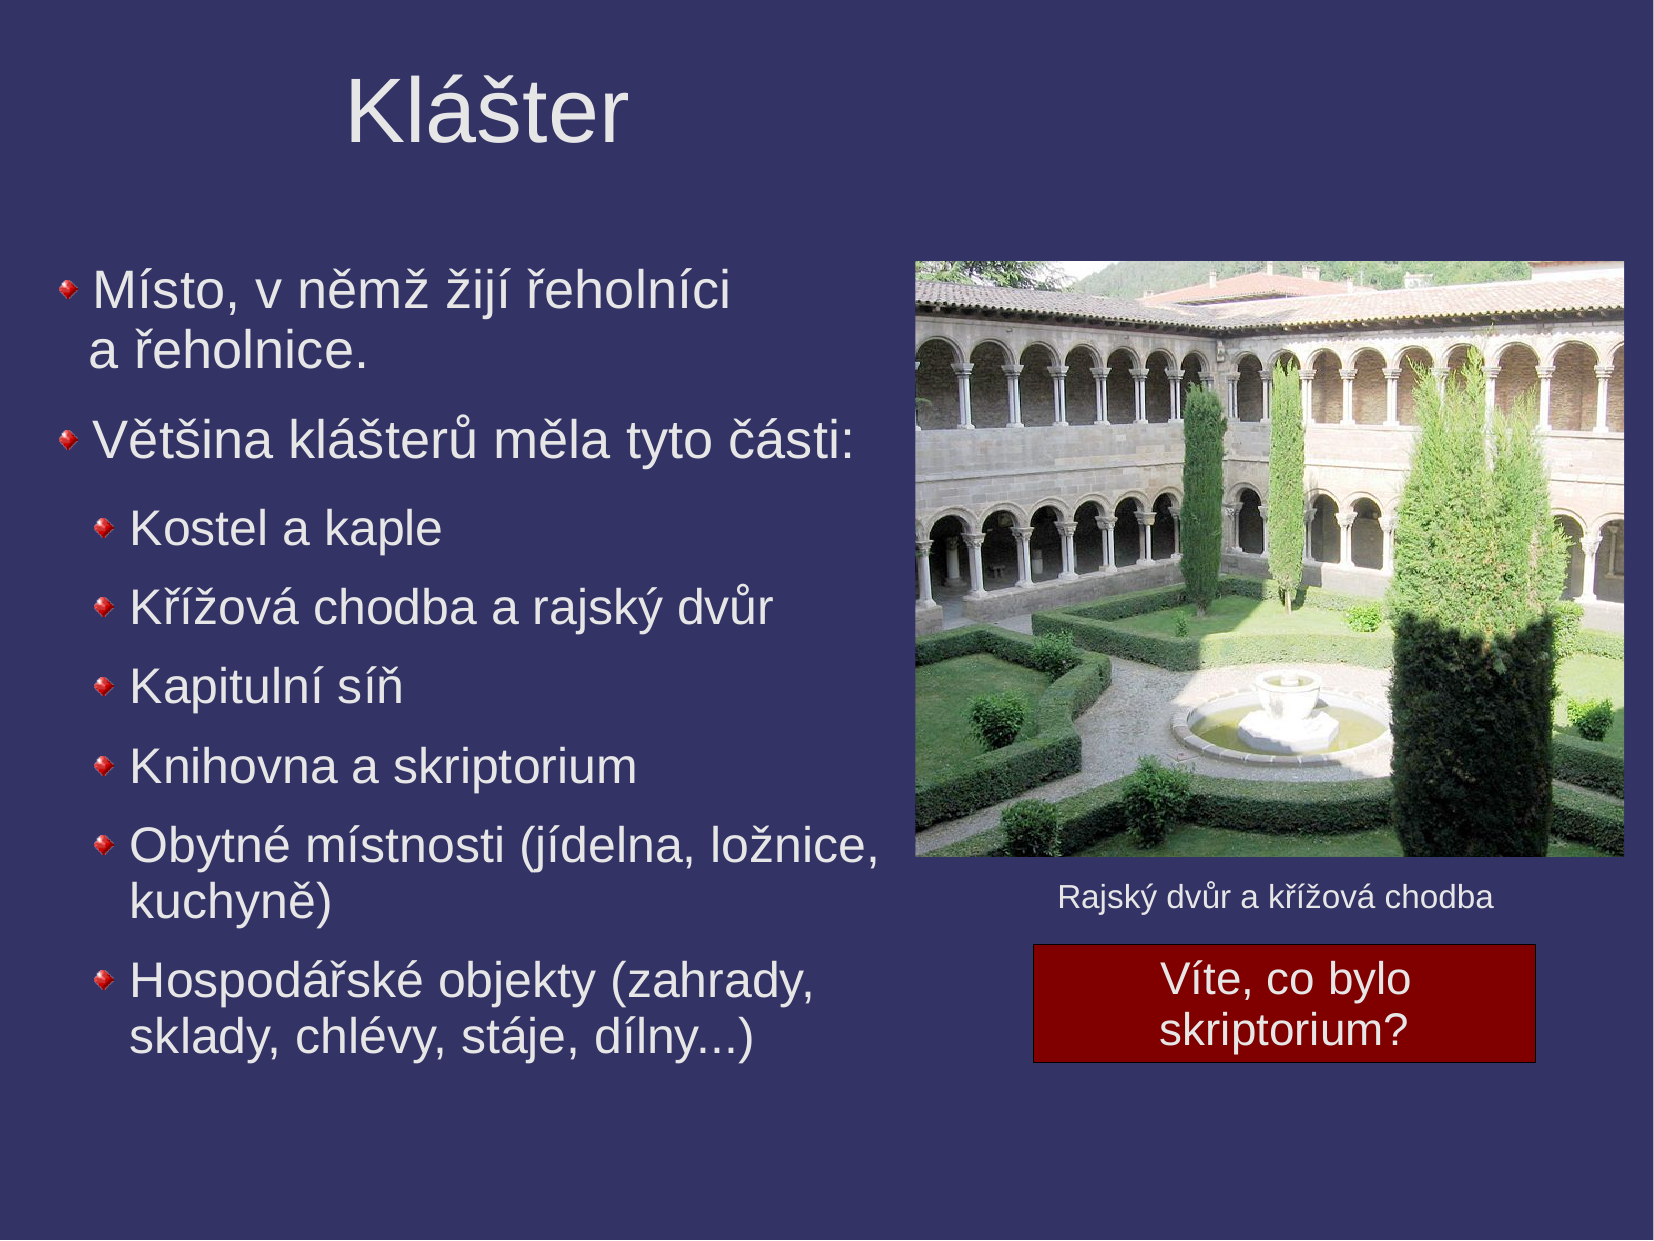

# Klášter
 Místo, v němž žijí řeholníci
 a řeholnice.
 Většina klášterů měla tyto části:
Kostel a kaple
Křížová chodba a rajský dvůr
Kapitulní síň
Knihovna a skriptorium
Obytné místnosti (jídelna, ložnice, kuchyně)
Hospodářské objekty (zahrady, sklady, chlévy, stáje, dílny...)
Rajský dvůr a křížová chodba
Víte, co bylo
skriptorium?